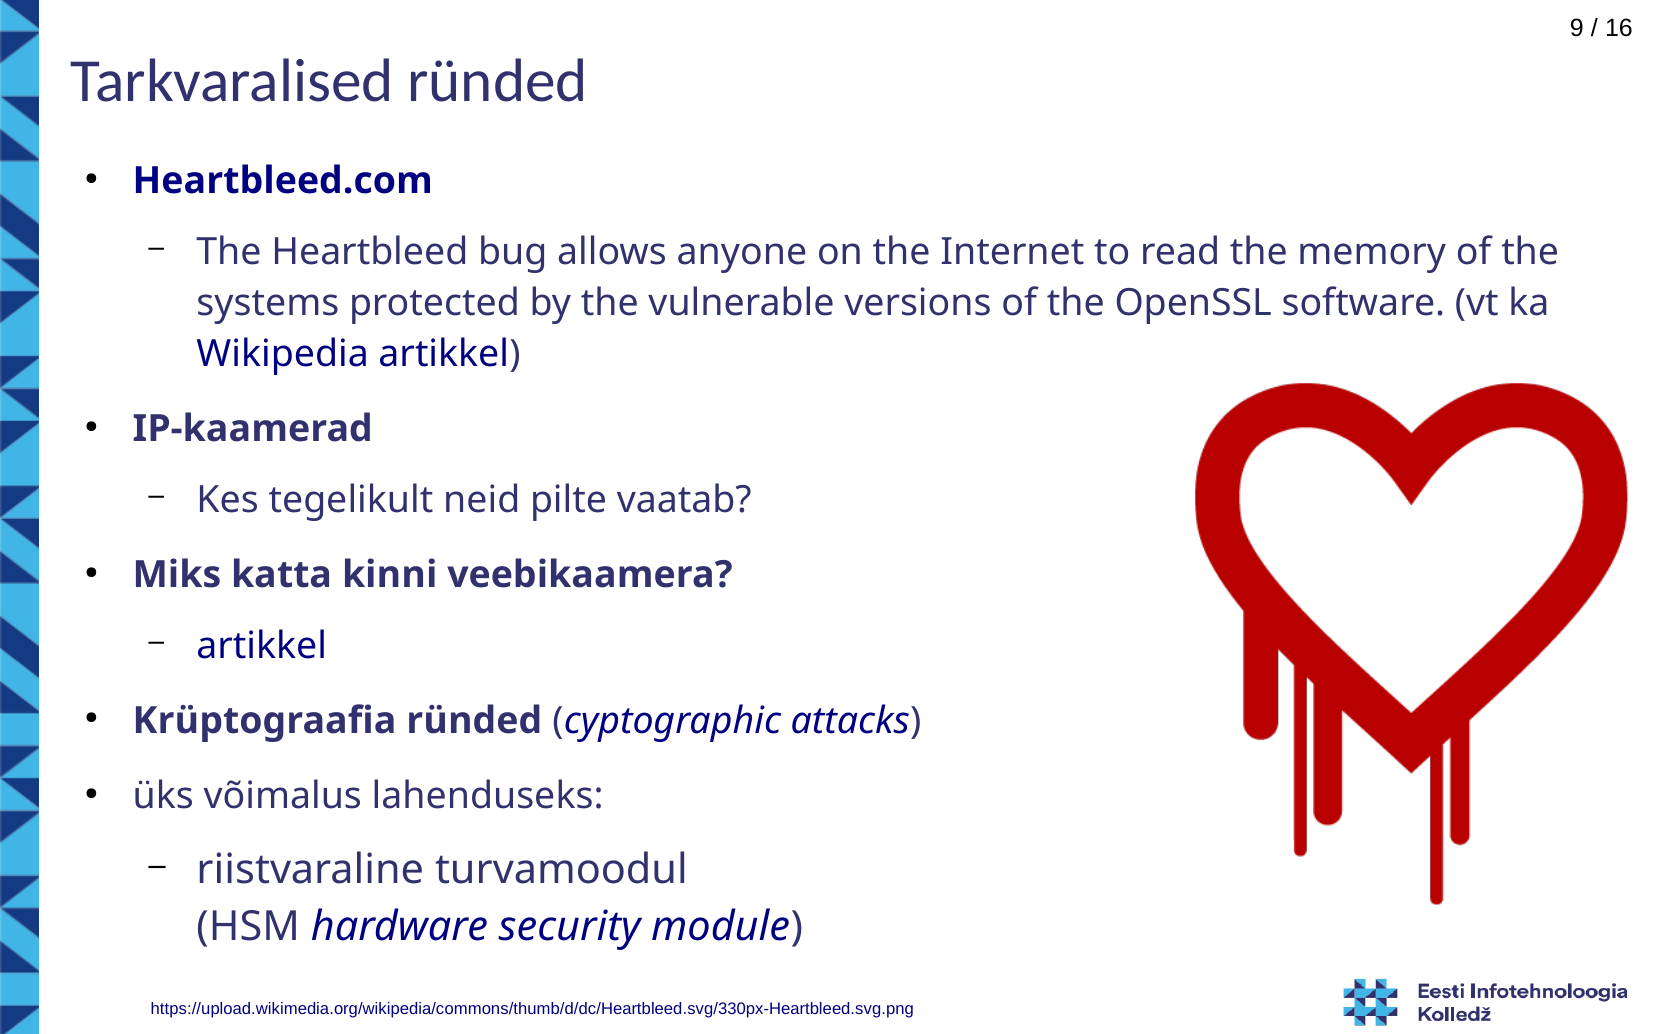

# Tarkvaralised ründed
Heartbleed.com
The Heartbleed bug allows anyone on the Internet to read the memory of the systems protected by the vulnerable versions of the OpenSSL software. (vt ka Wikipedia artikkel)
IP-kaamerad
Kes tegelikult neid pilte vaatab?
Miks katta kinni veebikaamera?
artikkel
Krüptograafia ründed (cyptographic attacks)
üks võimalus lahenduseks:
riistvaraline turvamoodul
(HSM hardware security module)
https://upload.wikimedia.org/wikipedia/commons/thumb/d/dc/Heartbleed.svg/330px-Heartbleed.svg.png